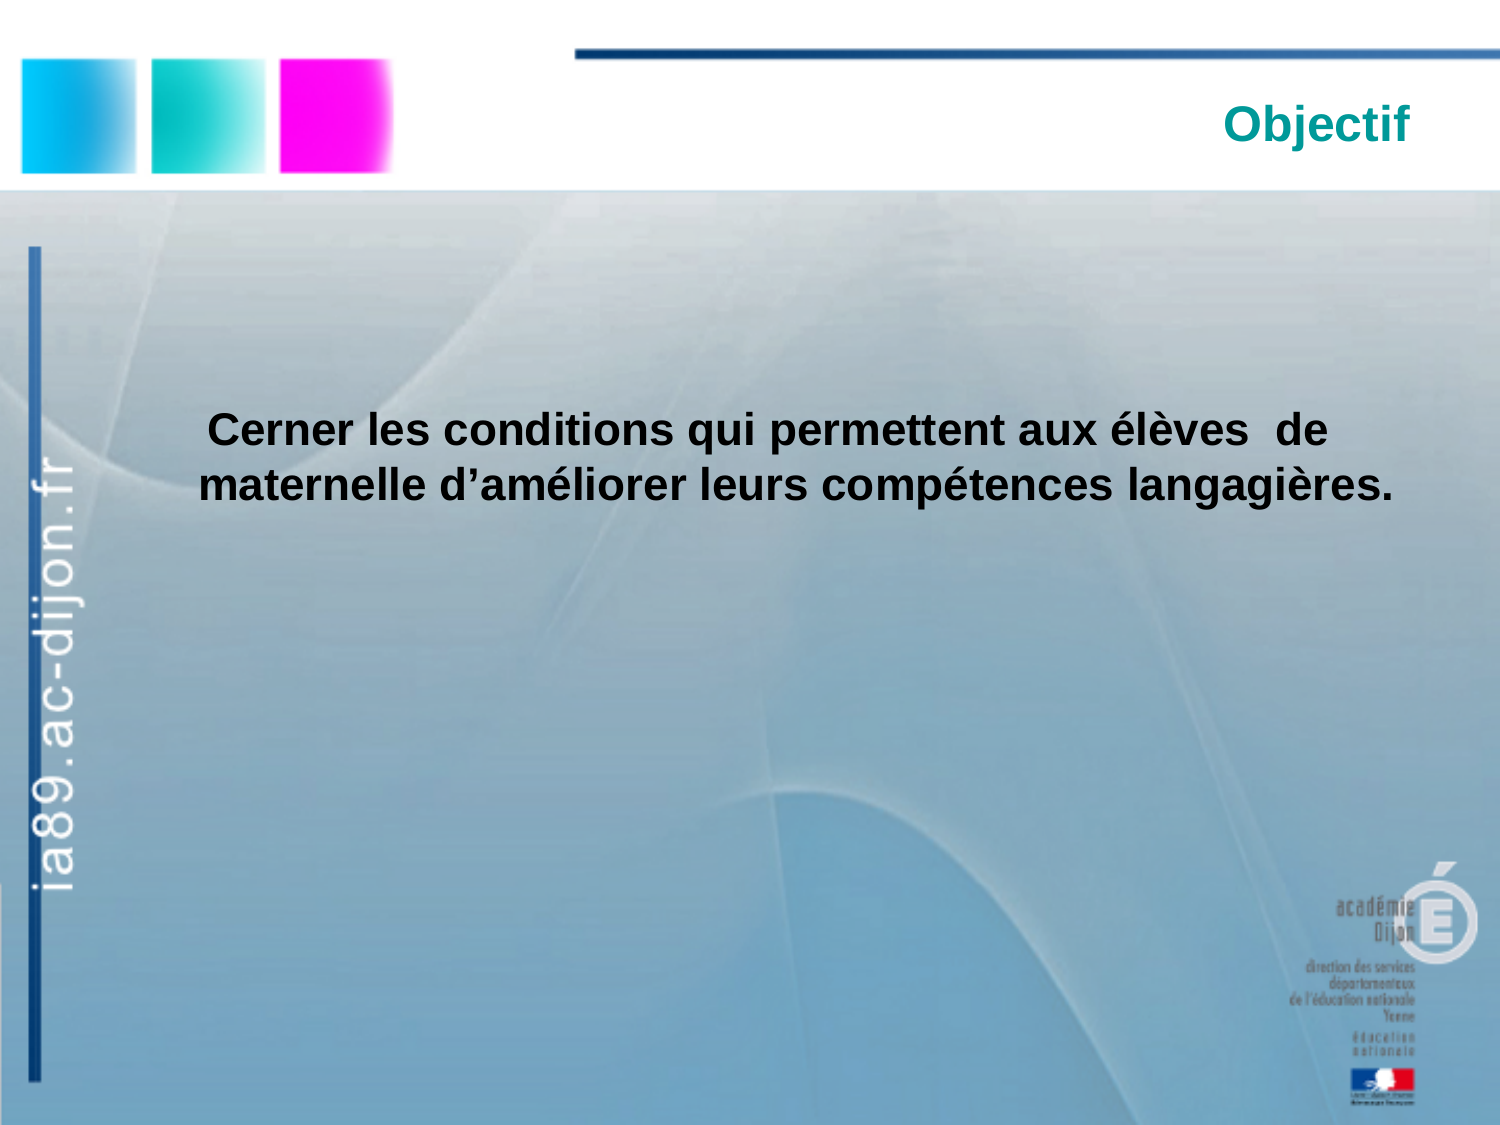

# Objectif
Cerner les conditions qui permettent aux élèves de maternelle d’améliorer leurs compétences langagières.